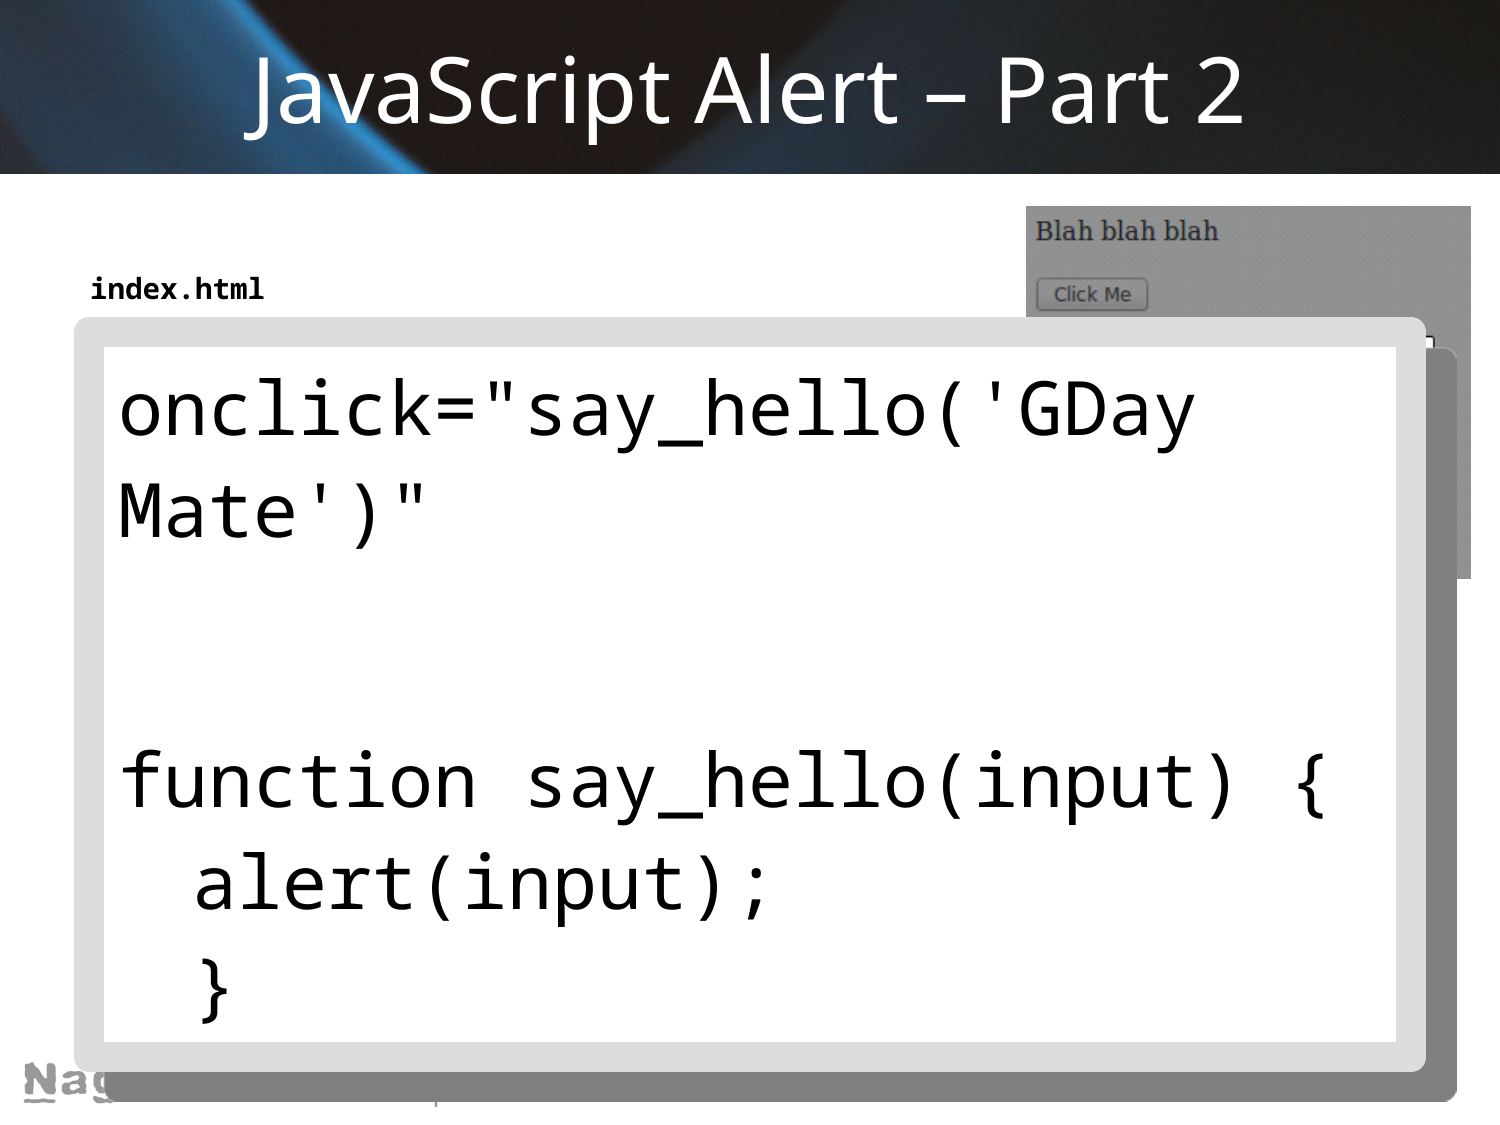

# JavaScript Alert – Part 2
index.html
<!doctype html>
<html>
<head>
 <meta charset="utf-8" />
 <title>Demo</title>
</head>
<body>
 Blah blah blah
 <br/><br/>
 <input type="button" value="Click Me" onclick="say_hello('GDay Mate')">
 <script>
 function say_hello(input) {
 alert(input);
 }
 </script>
</body>
</html>
onclick="say_hello('GDay Mate')"
function say_hello(input) {
	alert(input);
	}